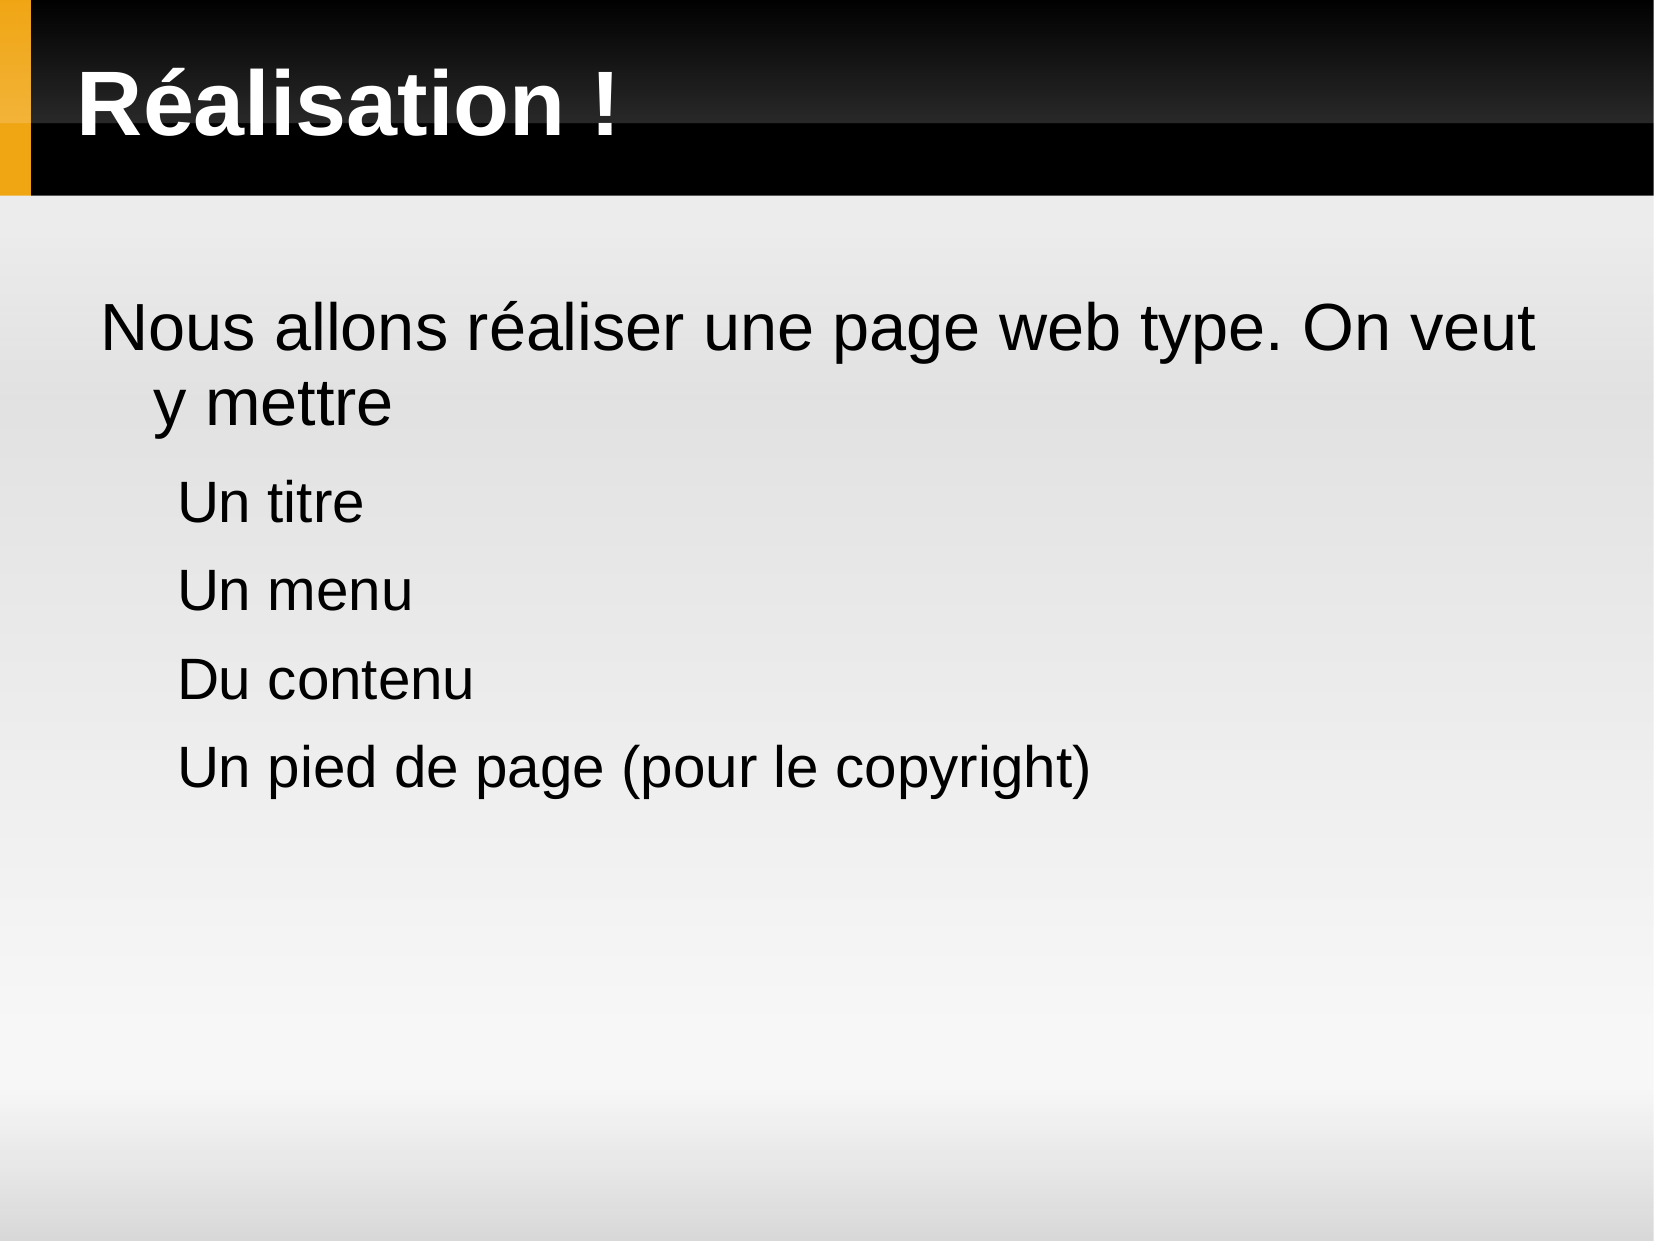

# Réalisation !
Nous allons réaliser une page web type. On veut y mettre
Un titre
Un menu
Du contenu
Un pied de page (pour le copyright)